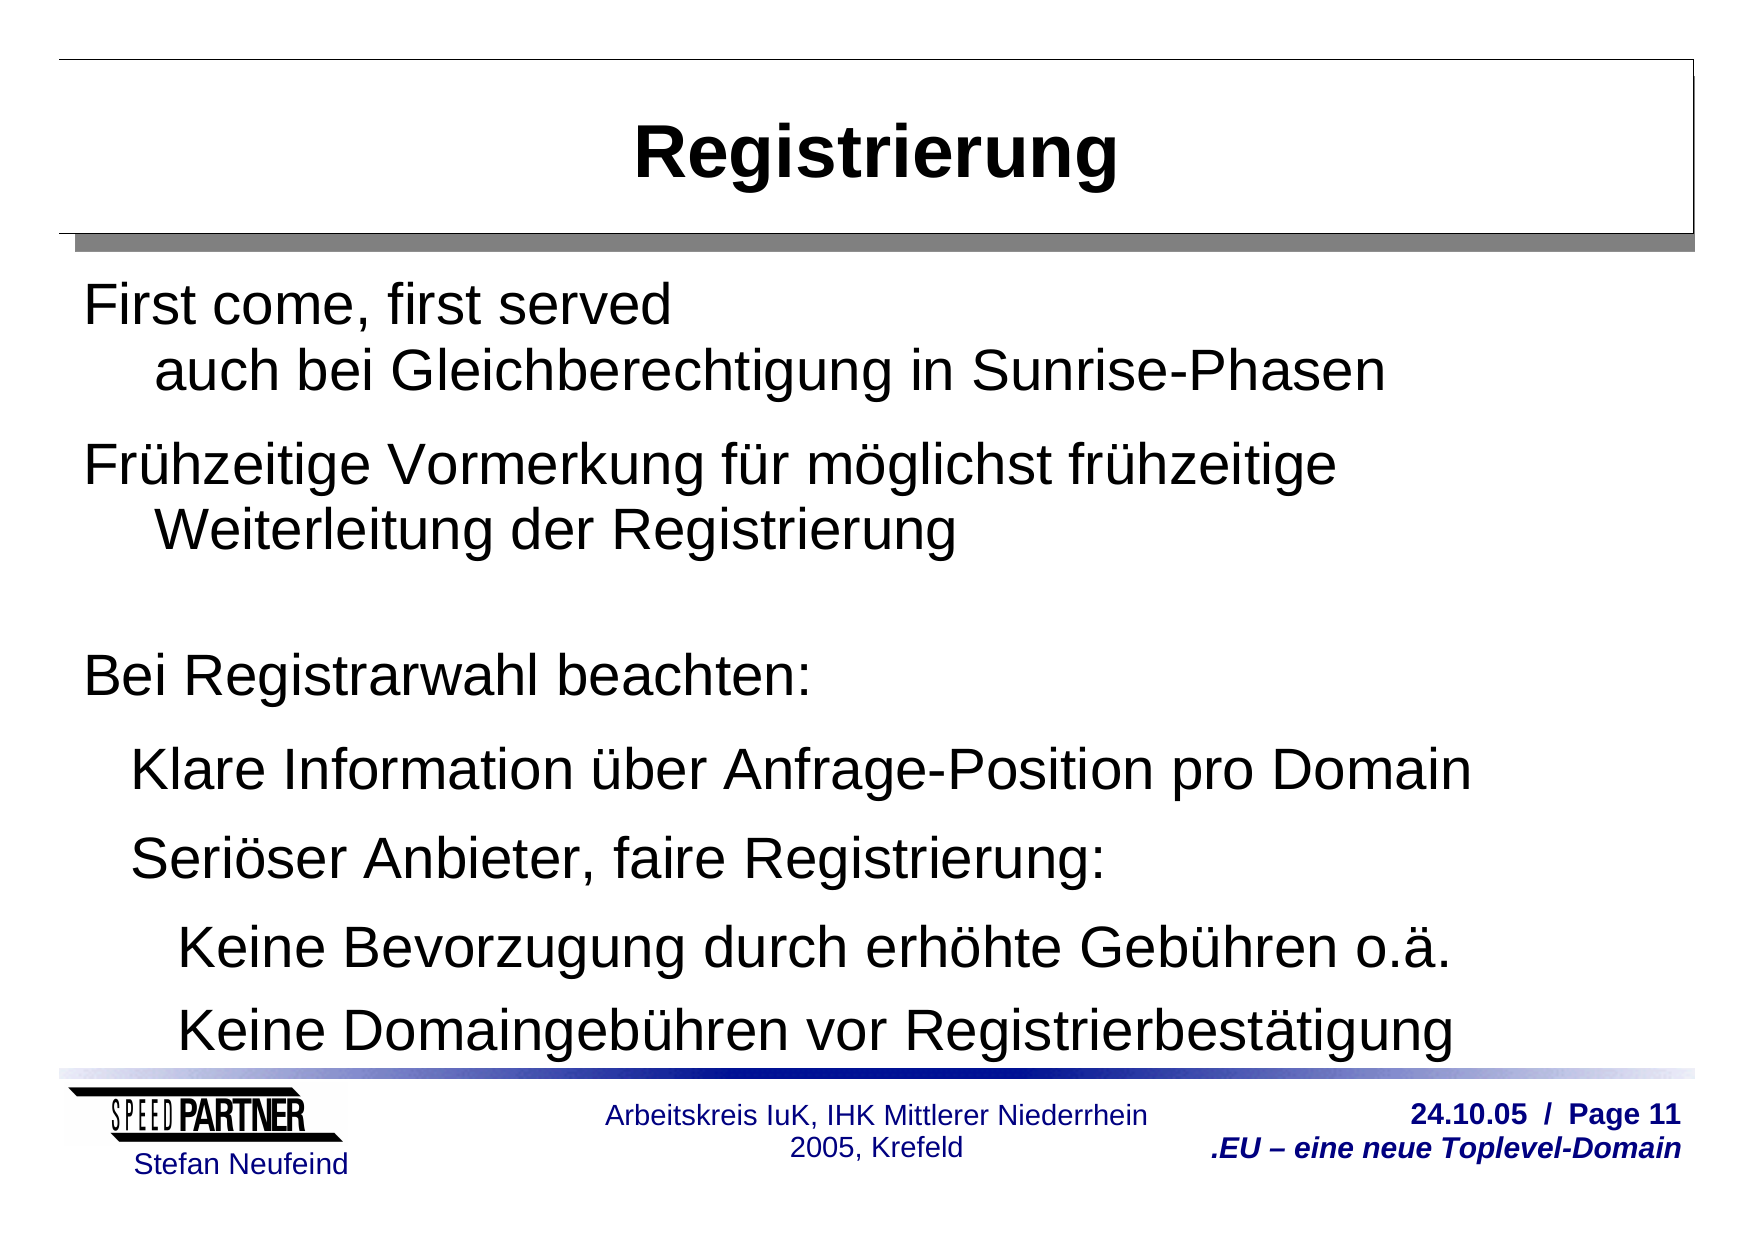

# Registrierung
First come, first served
auch bei Gleichberechtigung in Sunrise-Phasen
Frühzeitige Vormerkung für möglichst frühzeitige Weiterleitung der Registrierung
Bei Registrarwahl beachten:
Klare Information über Anfrage-Position pro Domain
Seriöser Anbieter, faire Registrierung:
Keine Bevorzugung durch erhöhte Gebühren o.ä.
Keine Domaingebühren vor Registrierbestätigung